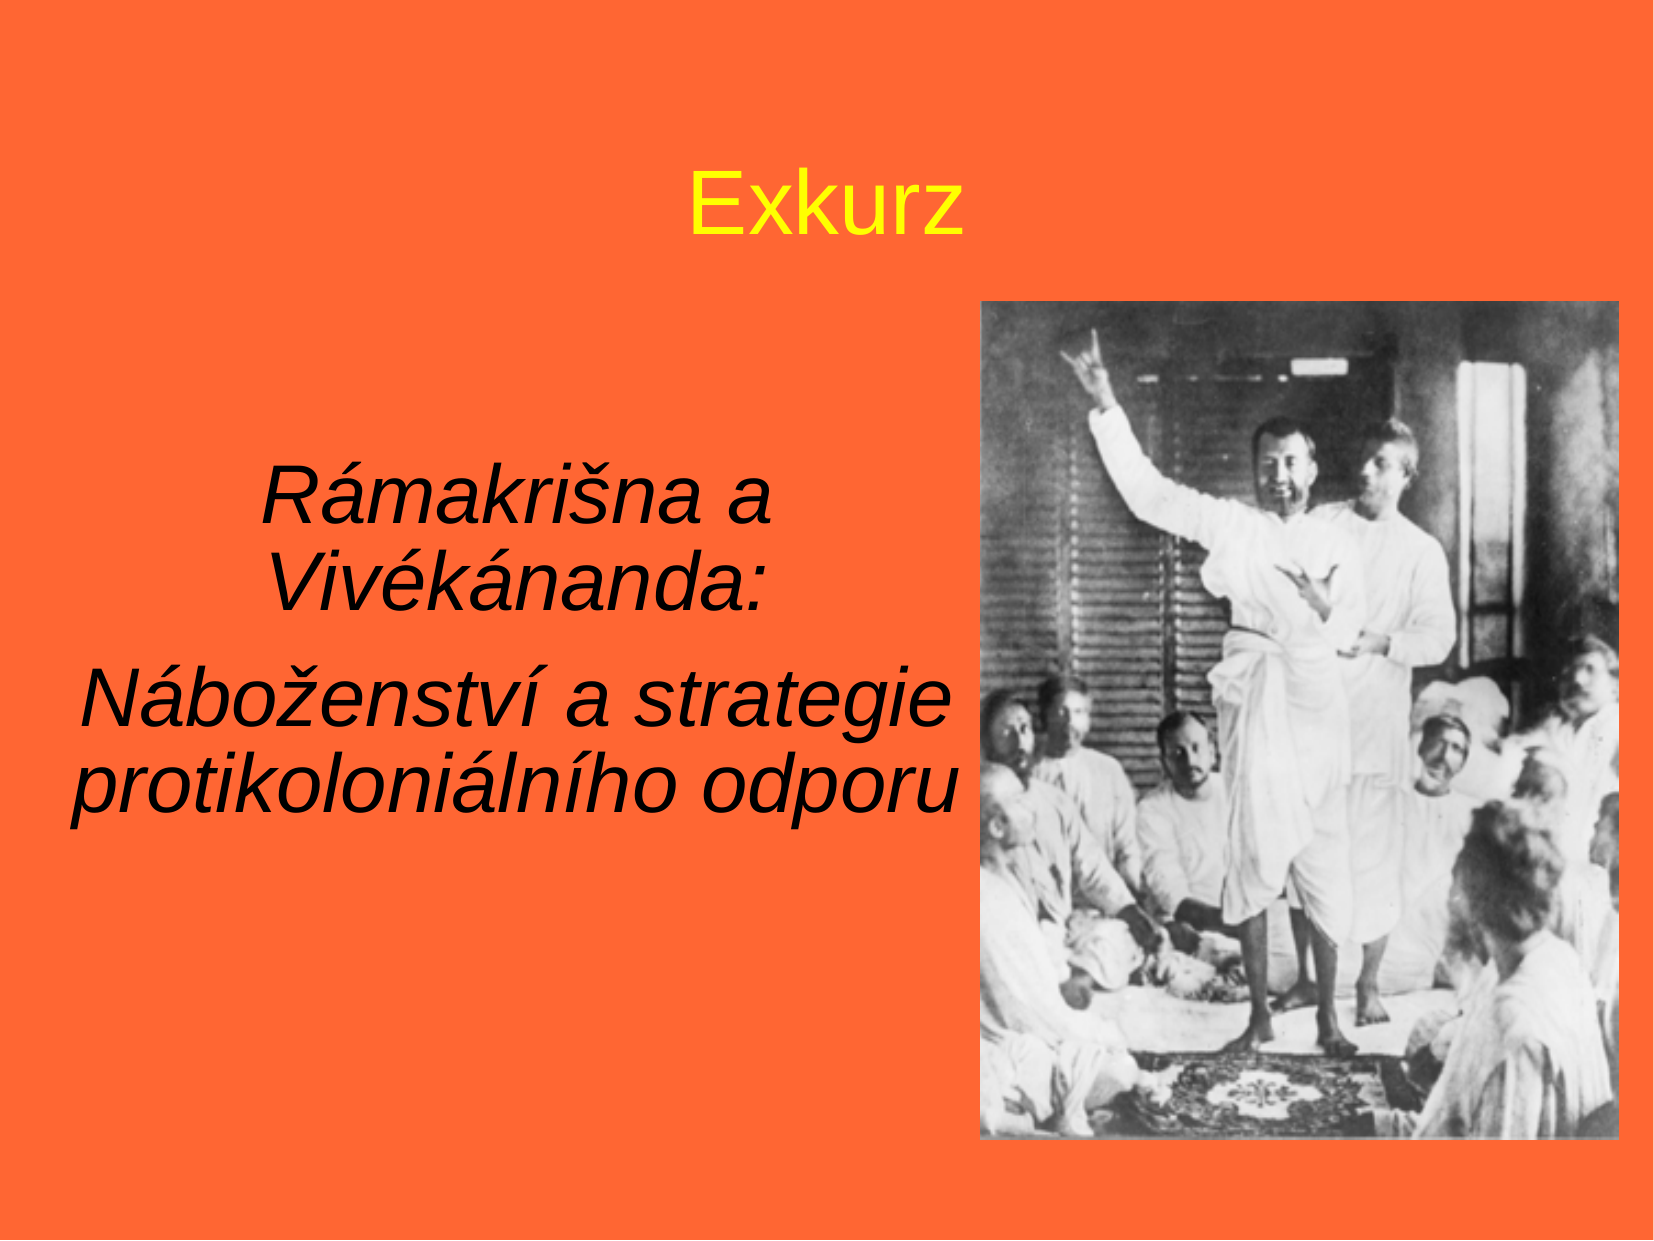

# Exkurz
Rámakrišna a Vivékánanda:
Náboženství a strategie protikoloniálního odporu